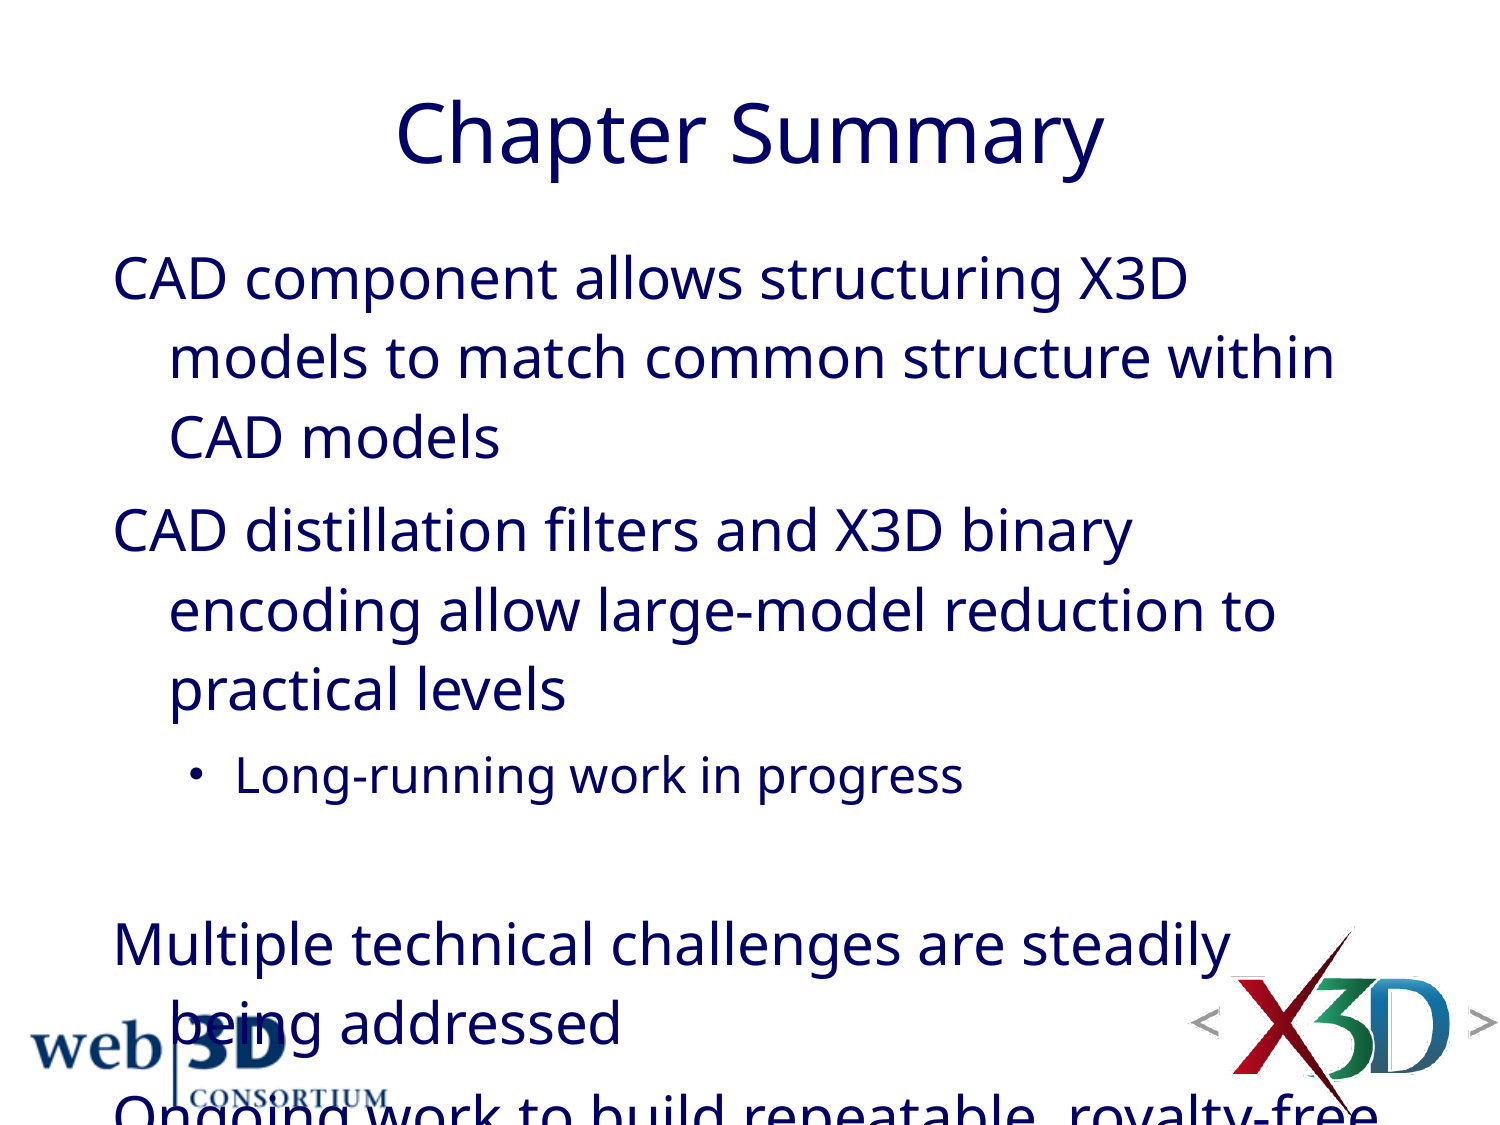

# Chapter Summary
CAD component allows structuring X3D models to match common structure within CAD models
CAD distillation filters and X3D binary encoding allow large-model reduction to practical levels
Long-running work in progress
Multiple technical challenges are steadily being addressed
Ongoing work to build repeatable, royalty-free results available for broad use on the Web